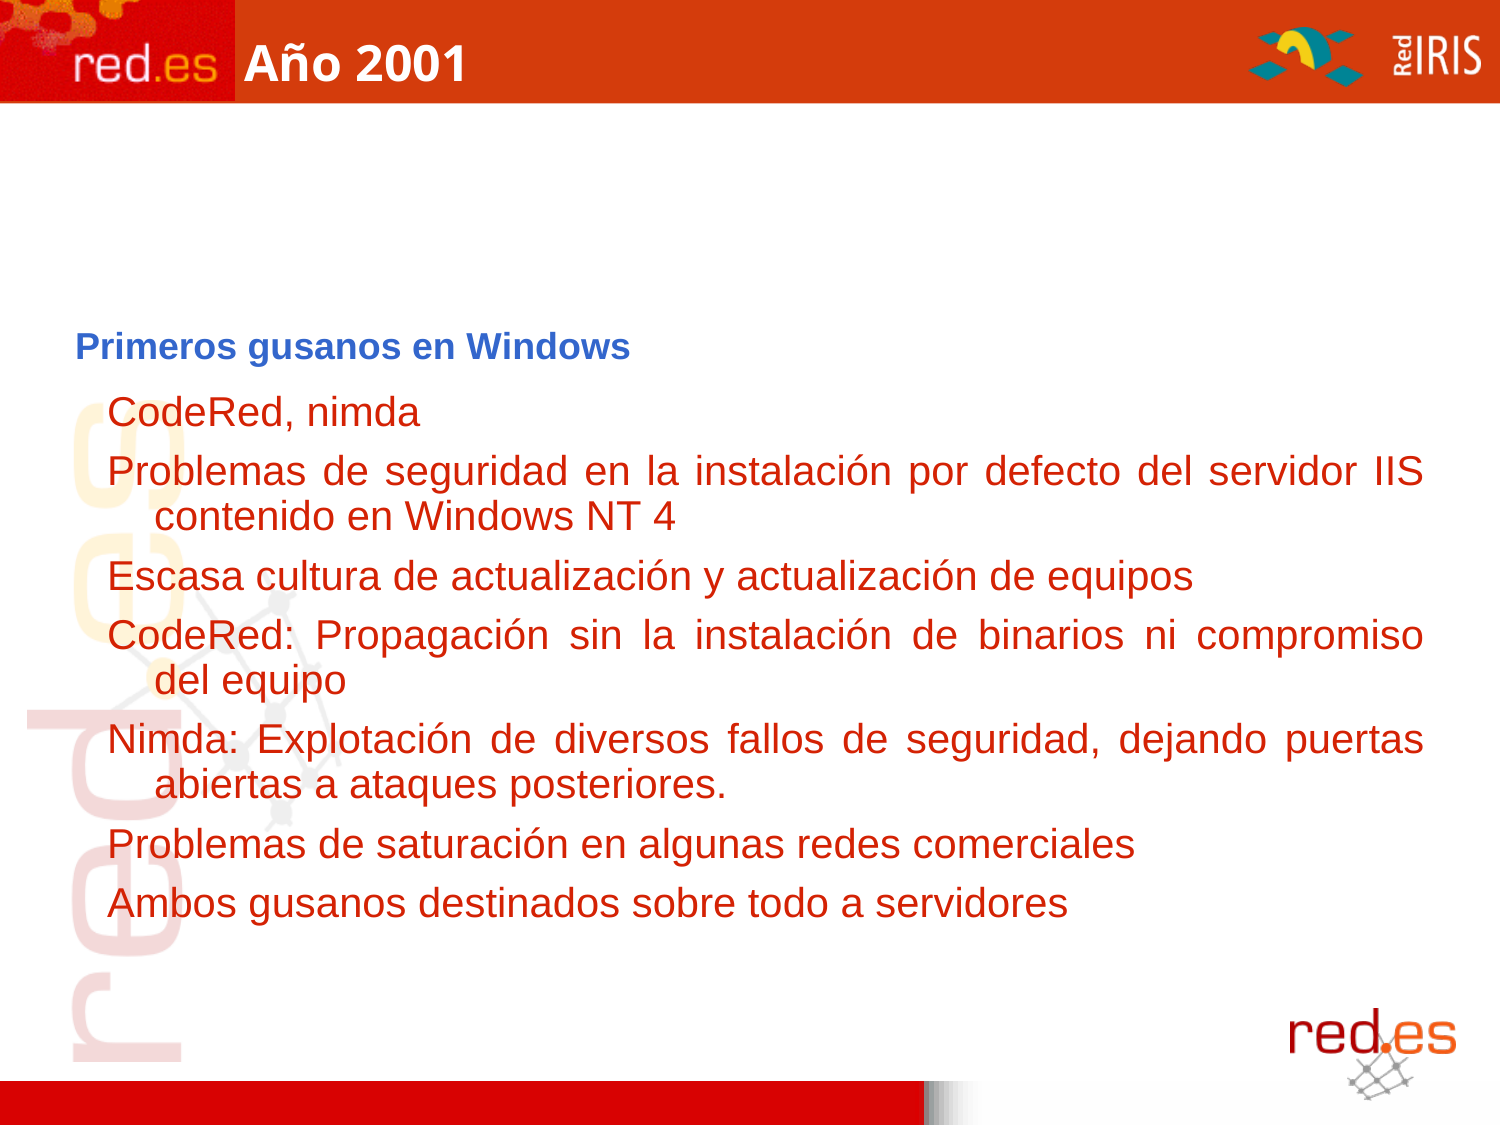

# Año 2001
Primeros gusanos en Windows
CodeRed, nimda
Problemas de seguridad en la instalación por defecto del servidor IIS contenido en Windows NT 4
Escasa cultura de actualización y actualización de equipos
CodeRed: Propagación sin la instalación de binarios ni compromiso del equipo
Nimda: Explotación de diversos fallos de seguridad, dejando puertas abiertas a ataques posteriores.
Problemas de saturación en algunas redes comerciales
Ambos gusanos destinados sobre todo a servidores